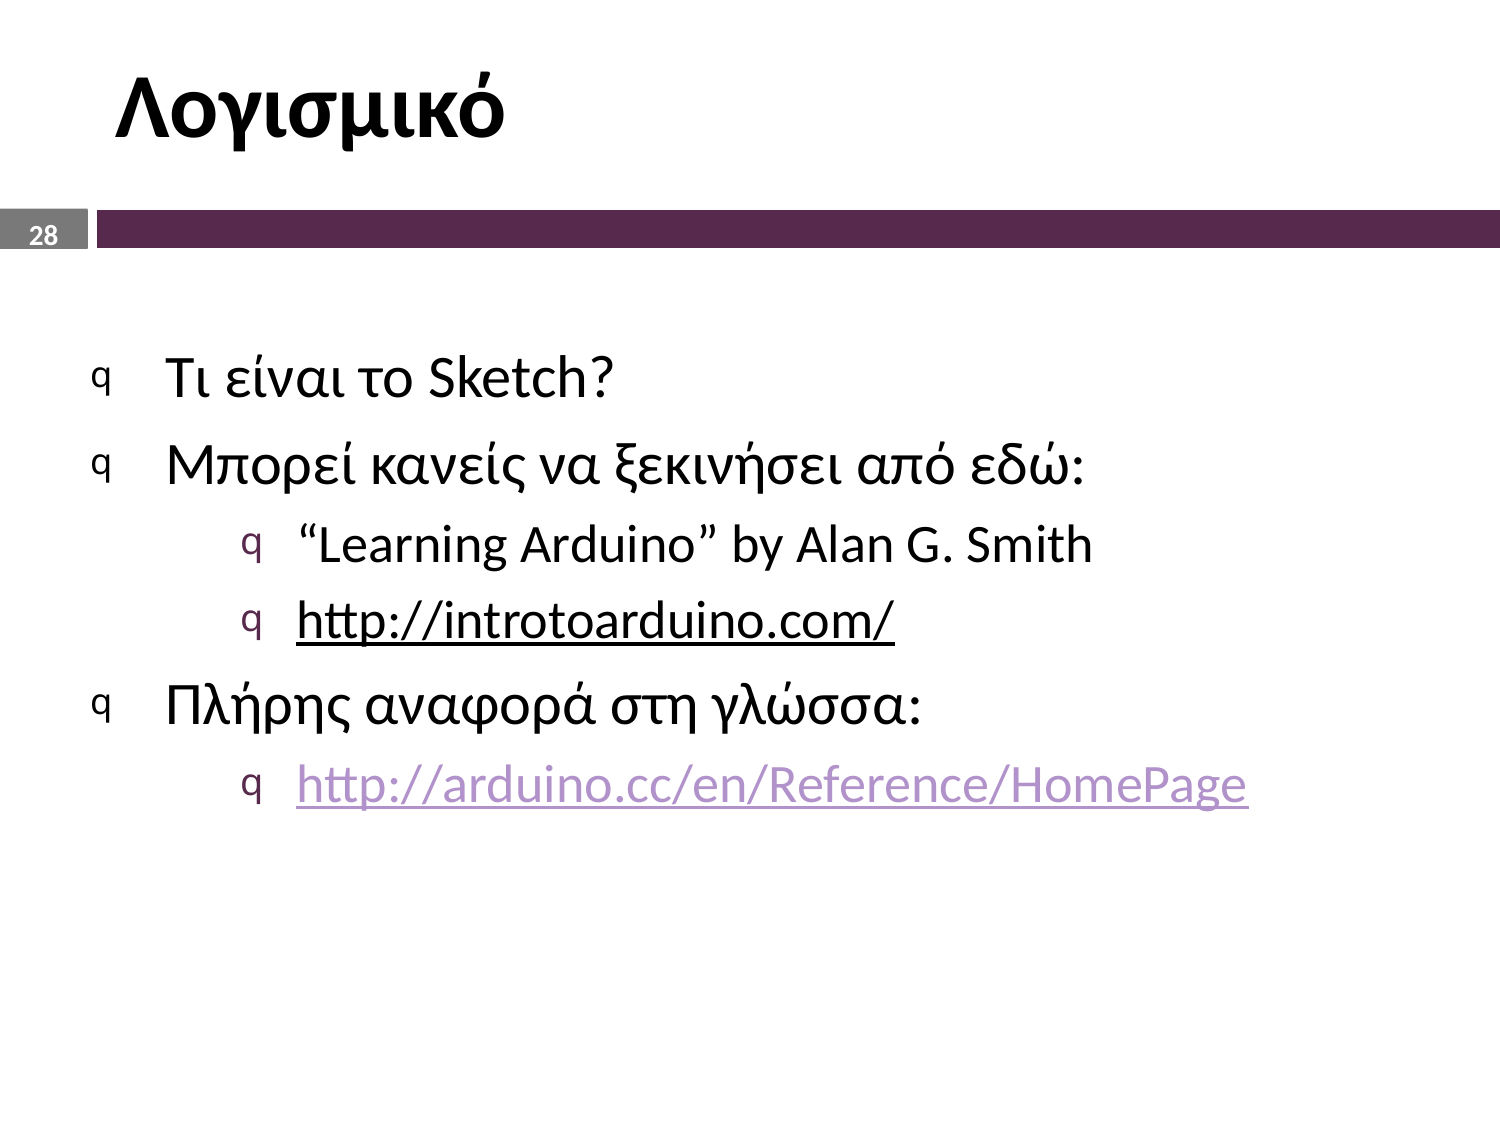

# Λογισμικό
Τι είναι το Sketch?
Μπορεί κανείς να ξεκινήσει από εδώ:
“Learning Arduino” by Alan G. Smith
http://introtoarduino.com/
Πλήρης αναφορά στη γλώσσα:
http://arduino.cc/en/Reference/HomePage